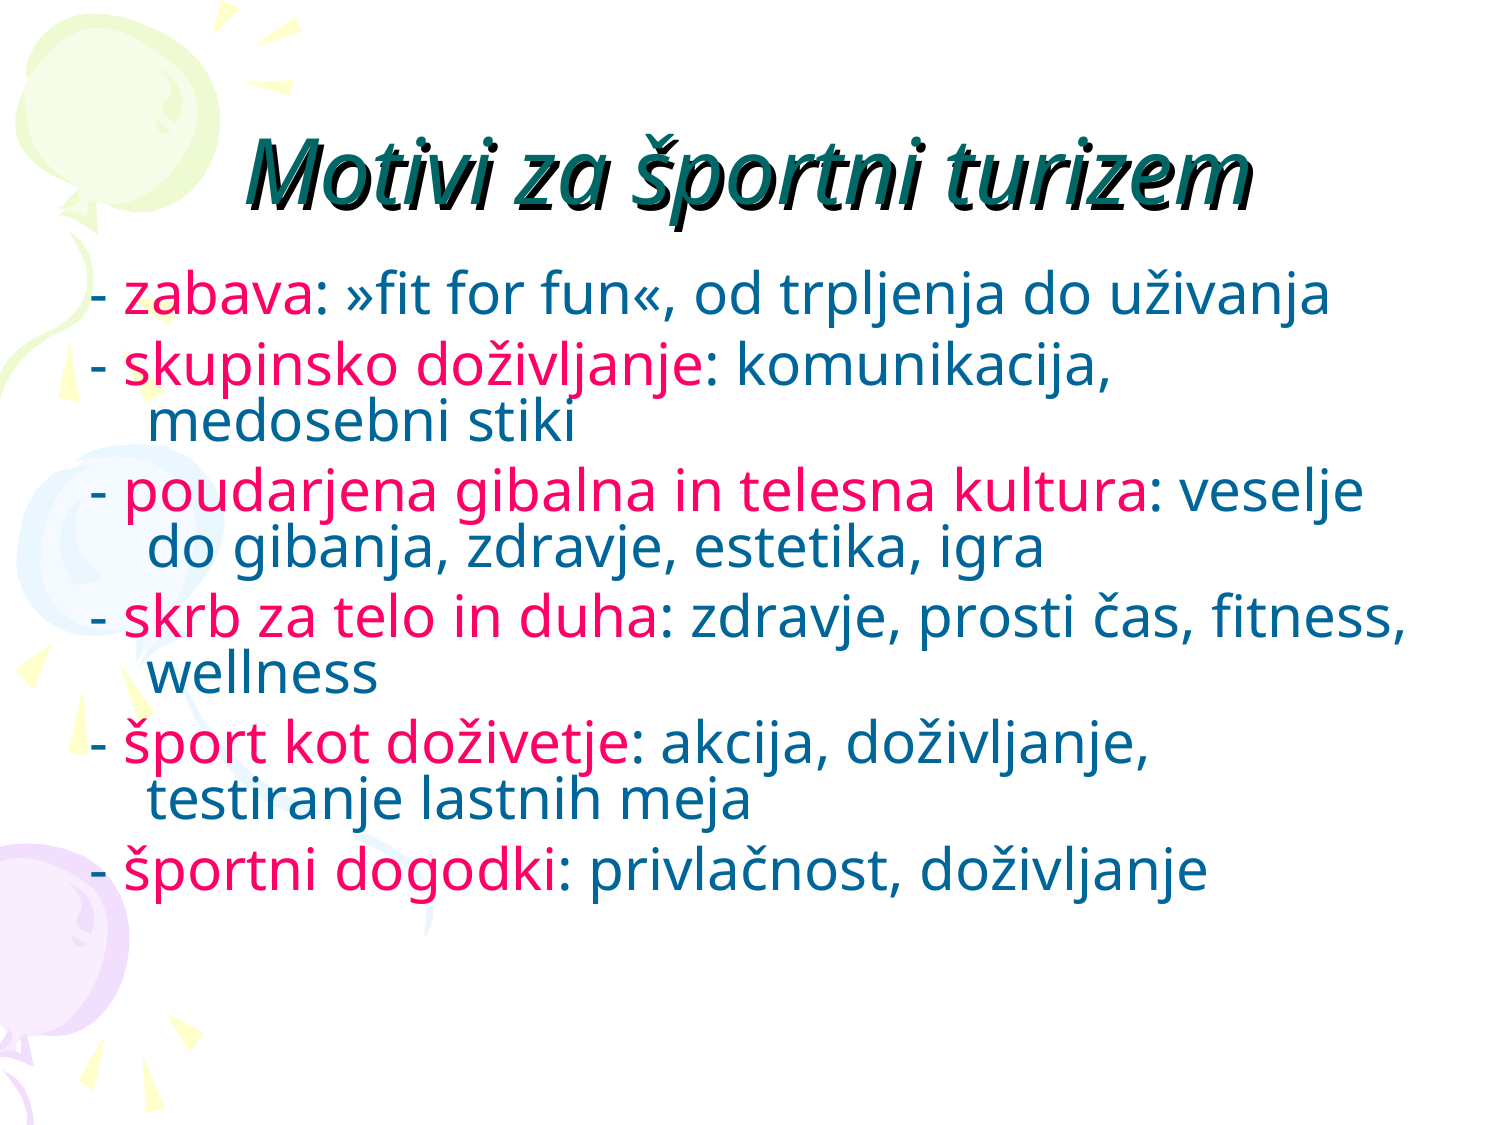

# Motivi za športni turizem
- zabava: »fit for fun«, od trpljenja do uživanja
- skupinsko doživljanje: komunikacija, medosebni stiki
- poudarjena gibalna in telesna kultura: veselje do gibanja, zdravje, estetika, igra
- skrb za telo in duha: zdravje, prosti čas, fitness, wellness
- šport kot doživetje: akcija, doživljanje, testiranje lastnih meja
- športni dogodki: privlačnost, doživljanje